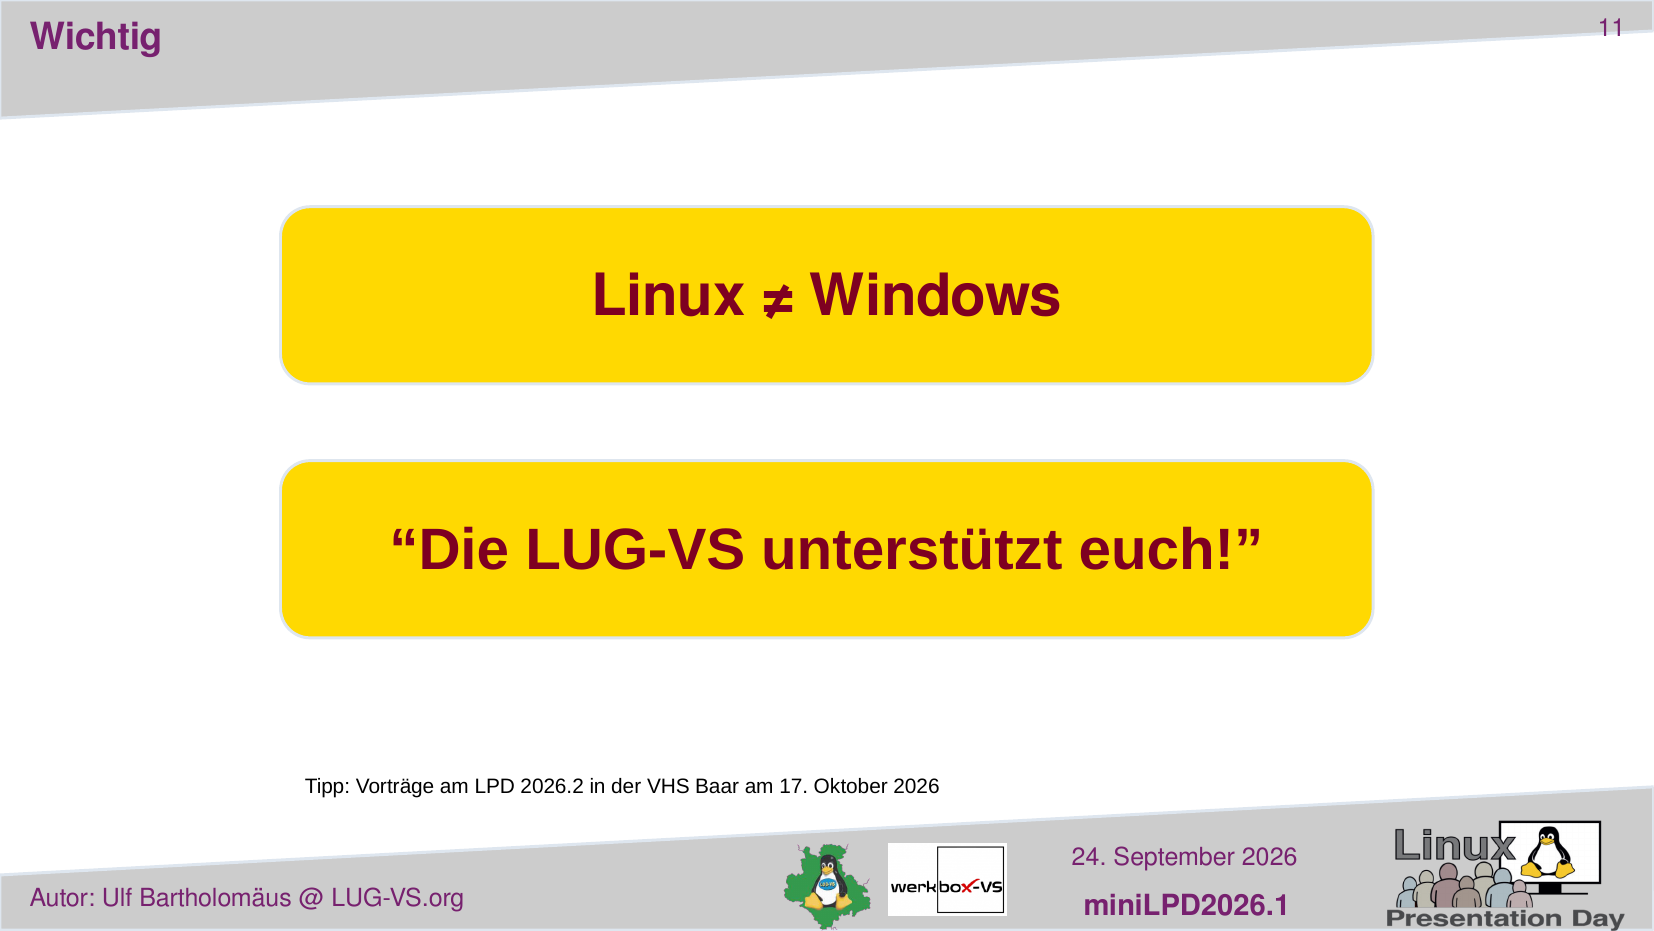

# Wichtig
11
Linux ≠ Windows
“Die LUG-VS unterstützt euch!”
Tipp: Vorträge am LPD 2026.2 in der VHS Baar am 17. Oktober 2026
Autor: Ulf Bartholomäus @ LUG-VS.org